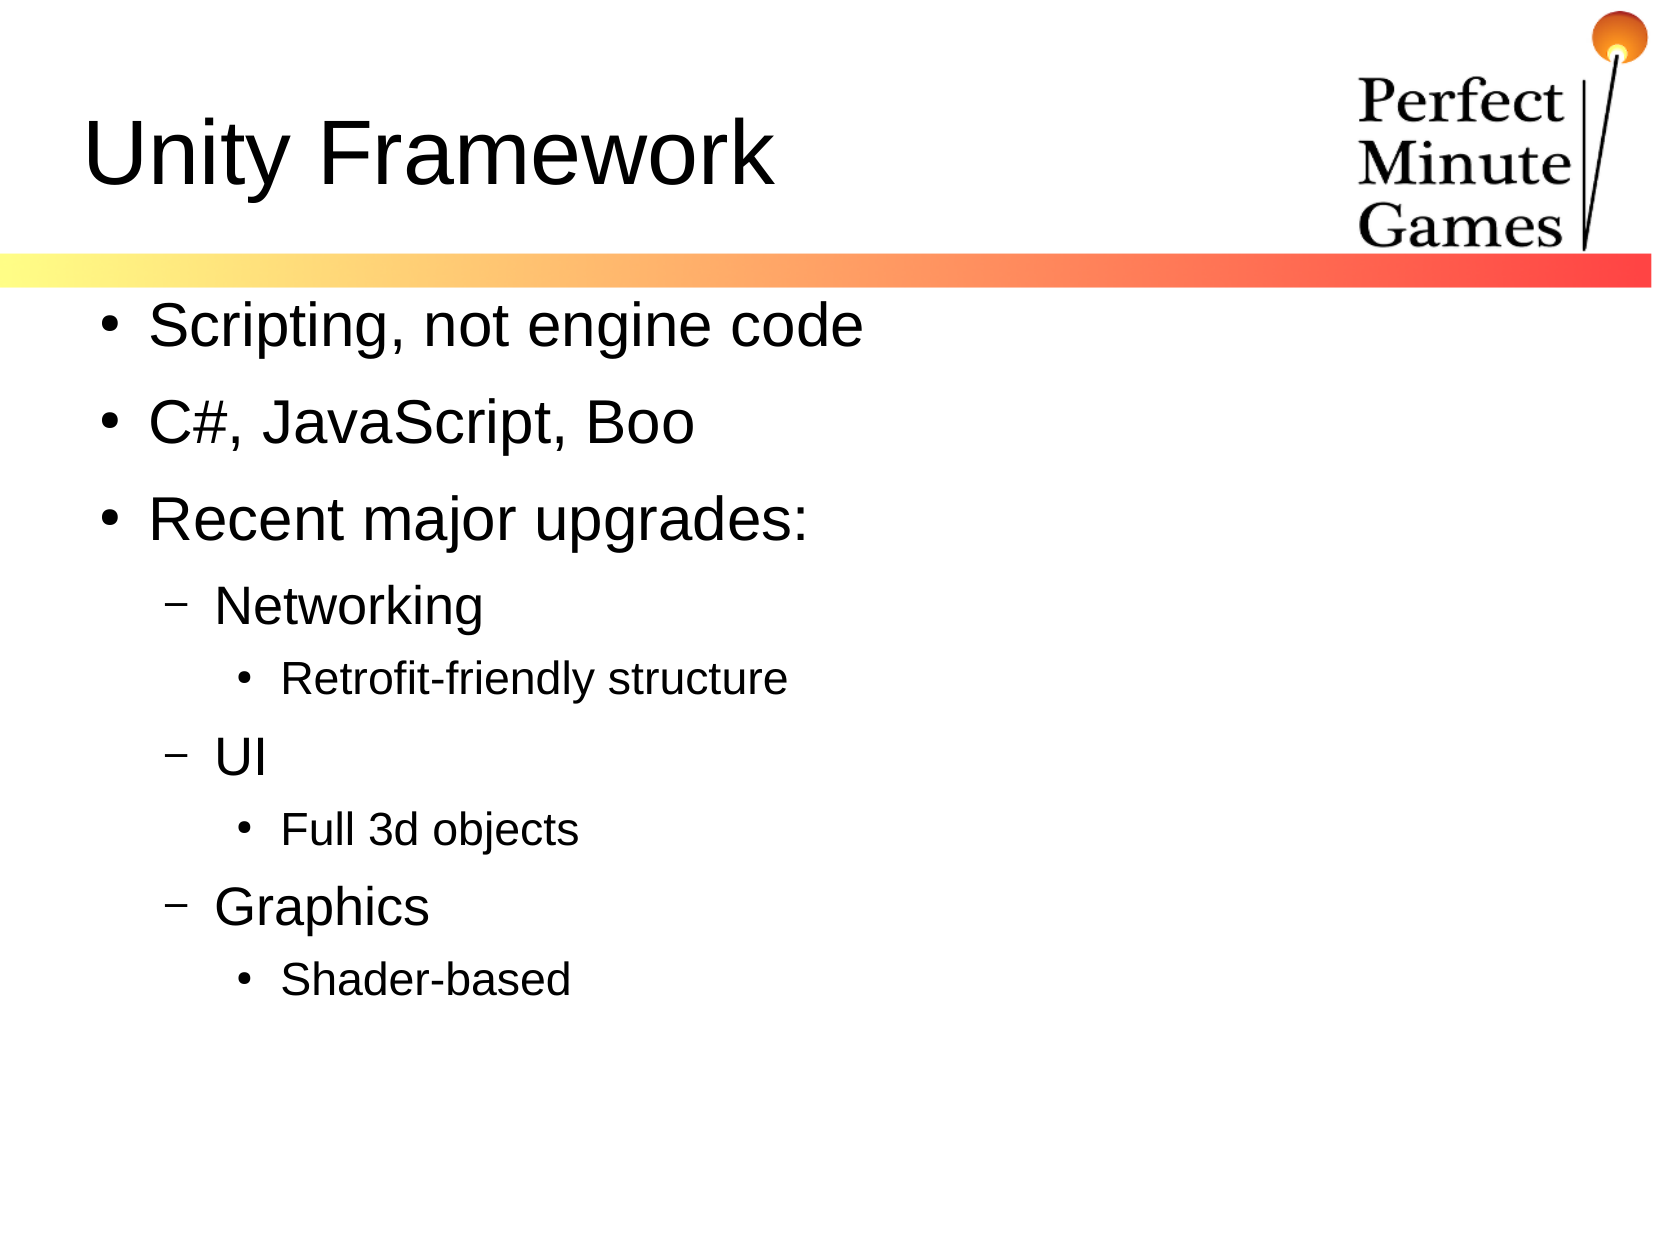

# Unity Framework
Scripting, not engine code
C#, JavaScript, Boo
Recent major upgrades:
Networking
Retrofit-friendly structure
UI
Full 3d objects
Graphics
Shader-based